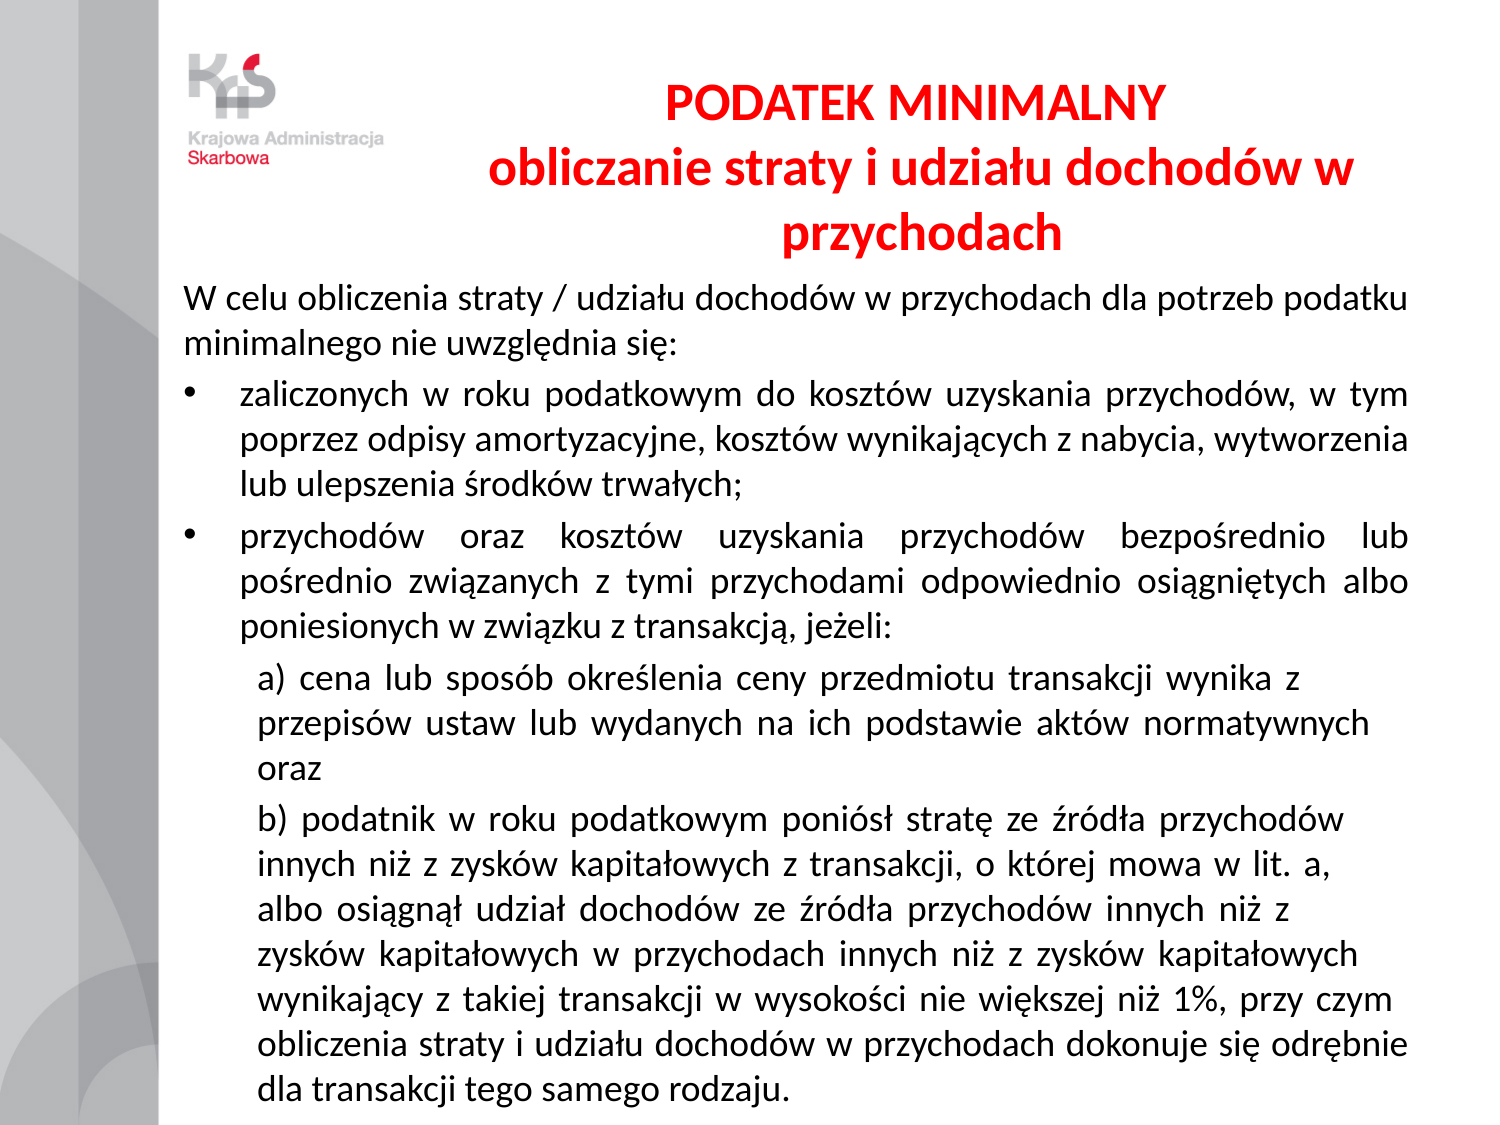

# PODATEK MINIMALNY obliczanie straty i udziału dochodów w przychodach
W celu obliczenia straty / udziału dochodów w przychodach dla potrzeb podatku minimalnego nie uwzględnia się:
zaliczonych w roku podatkowym do kosztów uzyskania przychodów, w tym poprzez odpisy amortyzacyjne, kosztów wynikających z nabycia, wytworzenia lub ulepszenia środków trwałych;
przychodów oraz kosztów uzyskania przychodów bezpośrednio lub pośrednio związanych z tymi przychodami odpowiednio osiągniętych albo poniesionych w związku z transakcją, jeżeli:
	a) cena lub sposób określenia ceny przedmiotu transakcji wynika z 			przepisów ustaw lub wydanych na ich podstawie aktów normatywnych 		oraz
	b) podatnik w roku podatkowym poniósł stratę ze źródła przychodów 		innych niż z zysków kapitałowych z transakcji, o której mowa w lit. a, 		albo osiągnął udział dochodów ze źródła przychodów innych niż z			zysków kapitałowych w przychodach innych niż z zysków kapitałowych 		wynikający z takiej transakcji w wysokości nie większej niż 1%, przy czym 		obliczenia straty i udziału dochodów w przychodach dokonuje się odrębnie 	dla transakcji tego samego rodzaju.